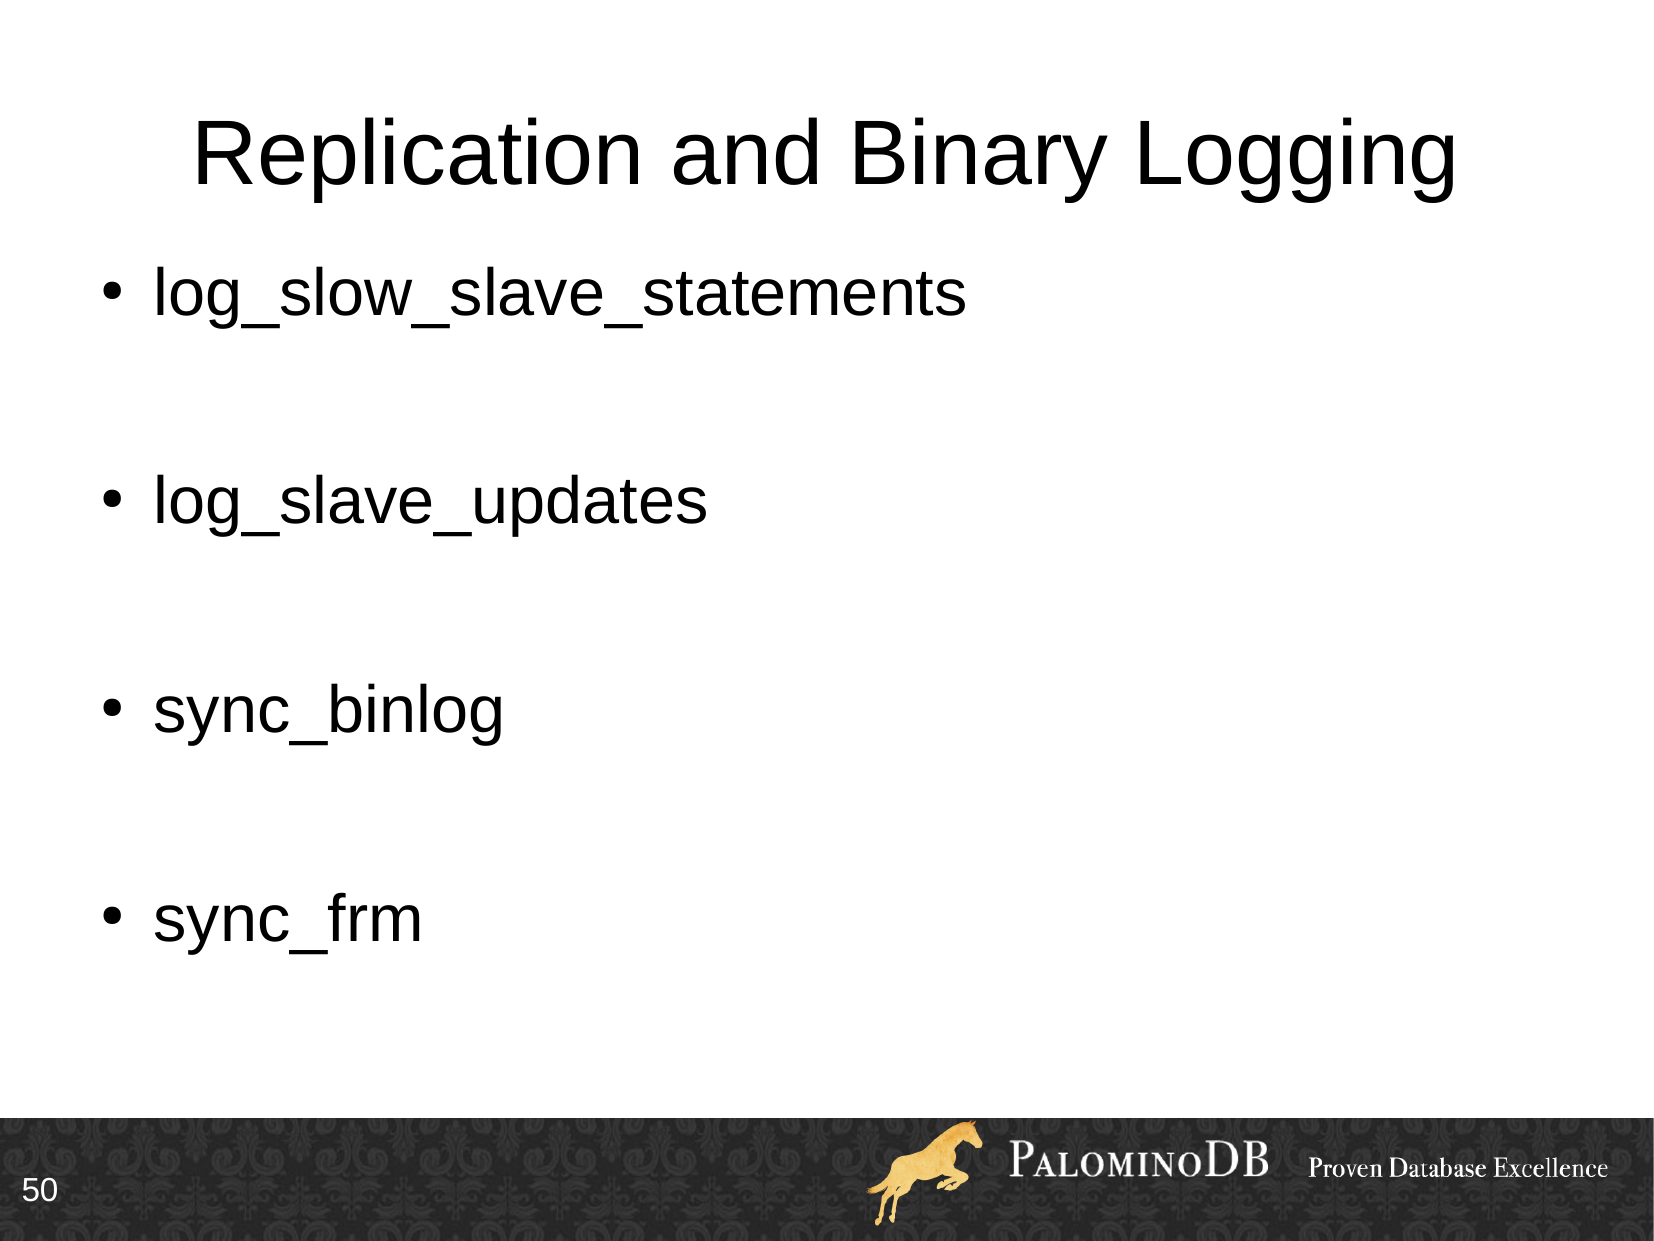

# Replication and Binary Logging
log_slow_slave_statements
log_slave_updates
sync_binlog
sync_frm